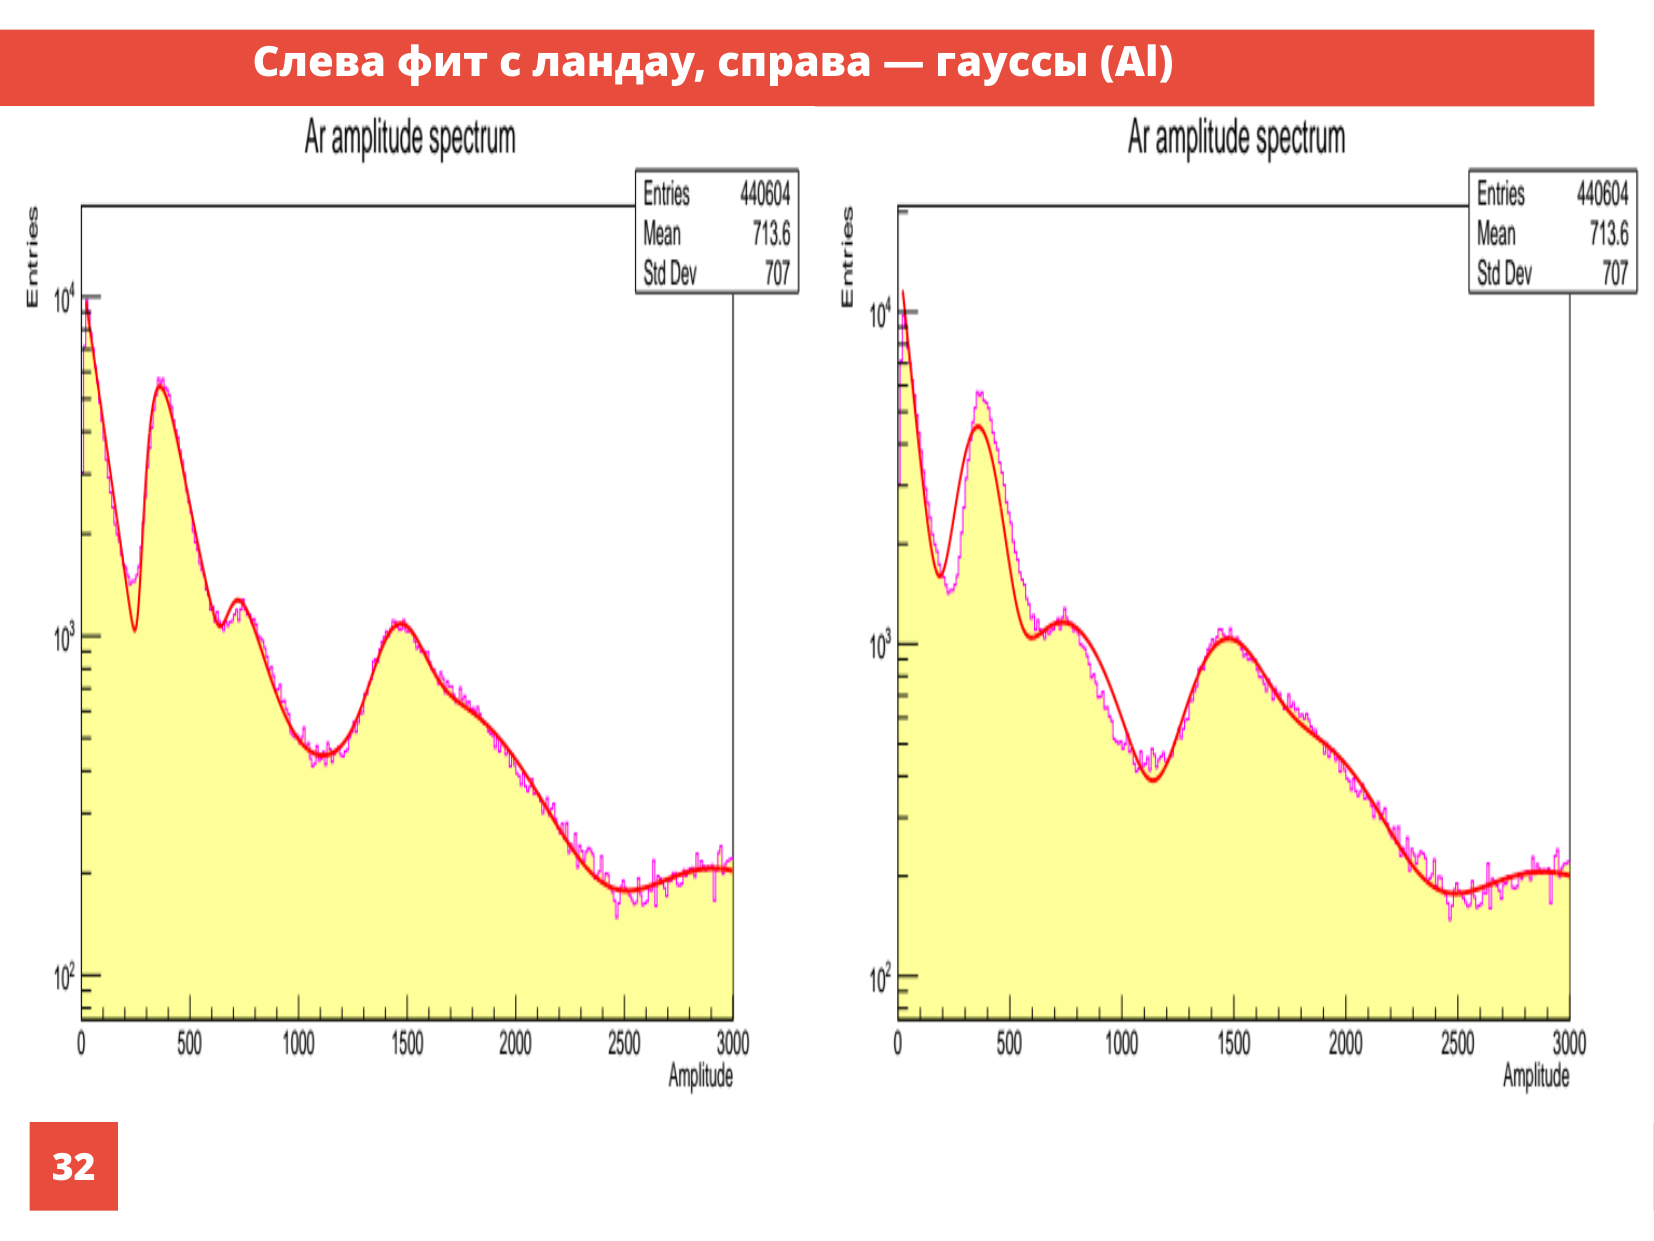

# Слева фит с ландау, справа — гауссы (Al)
32